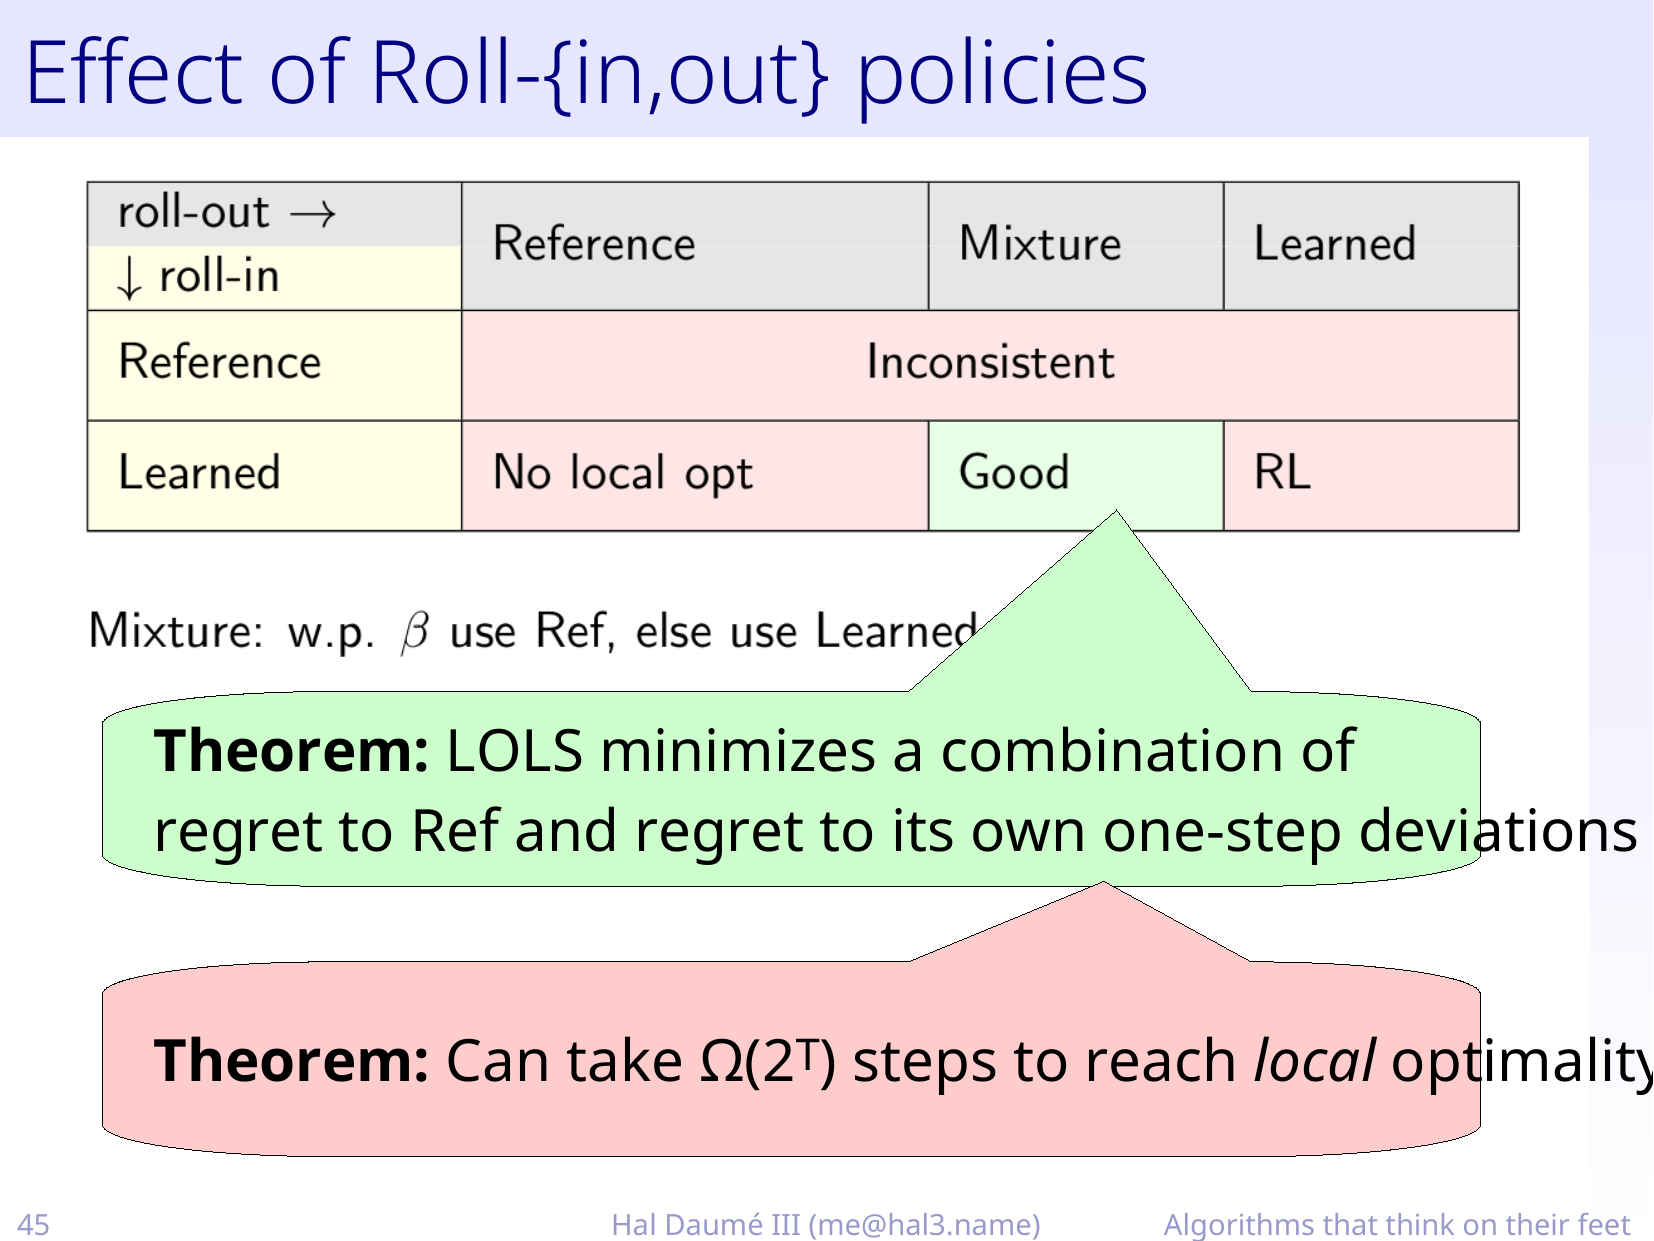

# Effect of Roll-{in,out} policies
Theorem: LOLS minimizes a combination of
regret to Ref and regret to its own one-step deviations
Theorem: Can take Ω(2T) steps to reach local optimality